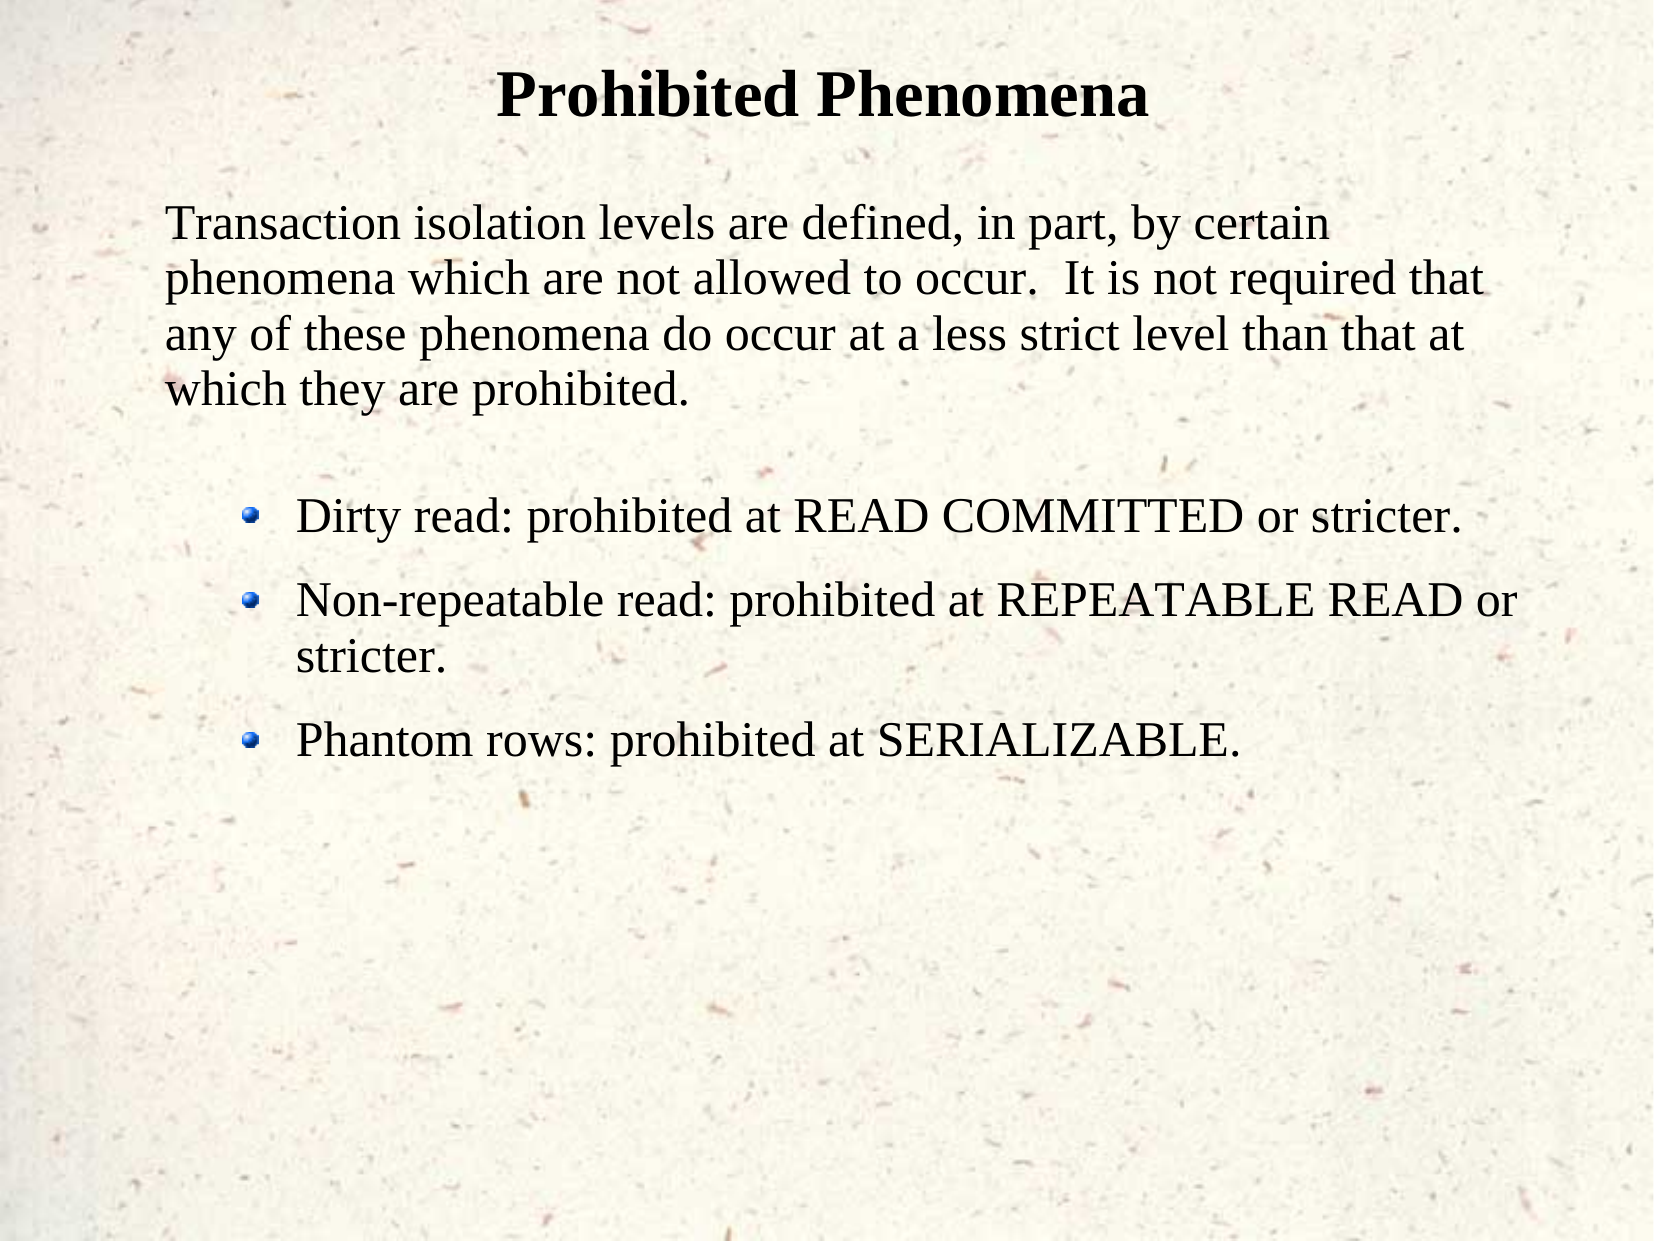

# Prohibited Phenomena
Transaction isolation levels are defined, in part, by certain phenomena which are not allowed to occur. It is not required that any of these phenomena do occur at a less strict level than that at which they are prohibited.
Dirty read: prohibited at READ COMMITTED or stricter.
Non-repeatable read: prohibited at REPEATABLE READ or stricter.
Phantom rows: prohibited at SERIALIZABLE.